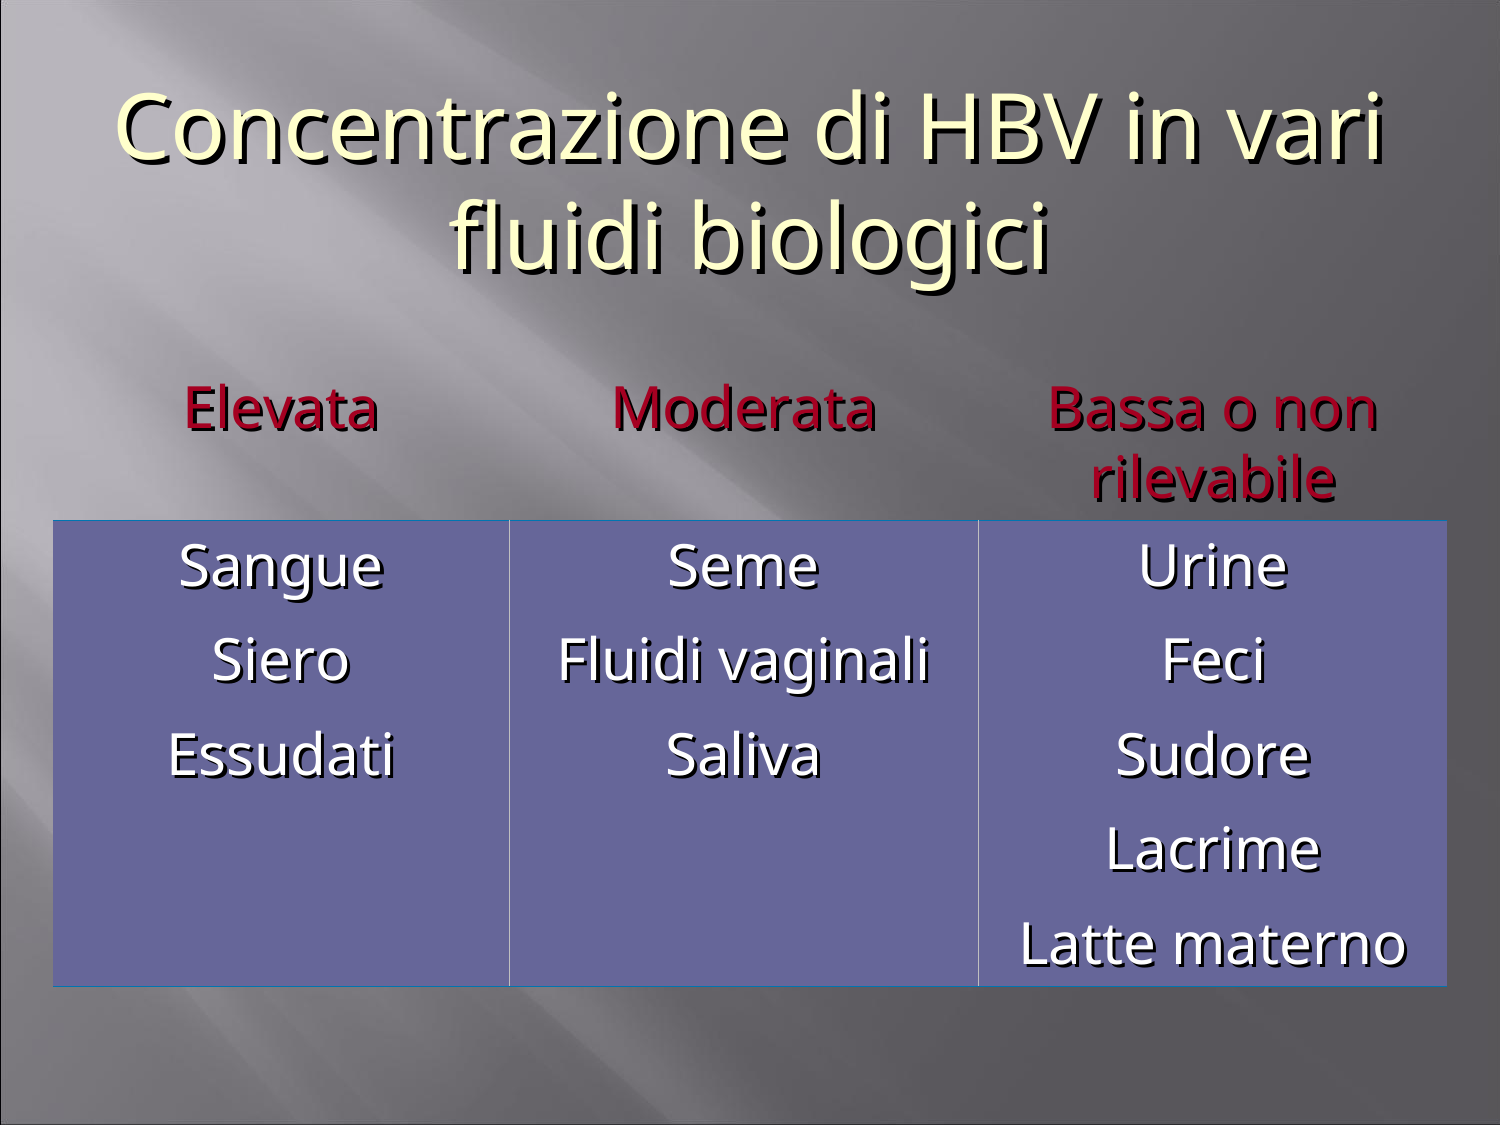

Concentrazione di HBV in vari fluidi biologici
| Elevata | Moderata | Bassa o non rilevabile |
| --- | --- | --- |
| Sangue Siero Essudati | Seme Fluidi vaginali Saliva | Urine Feci Sudore Lacrime Latte materno |